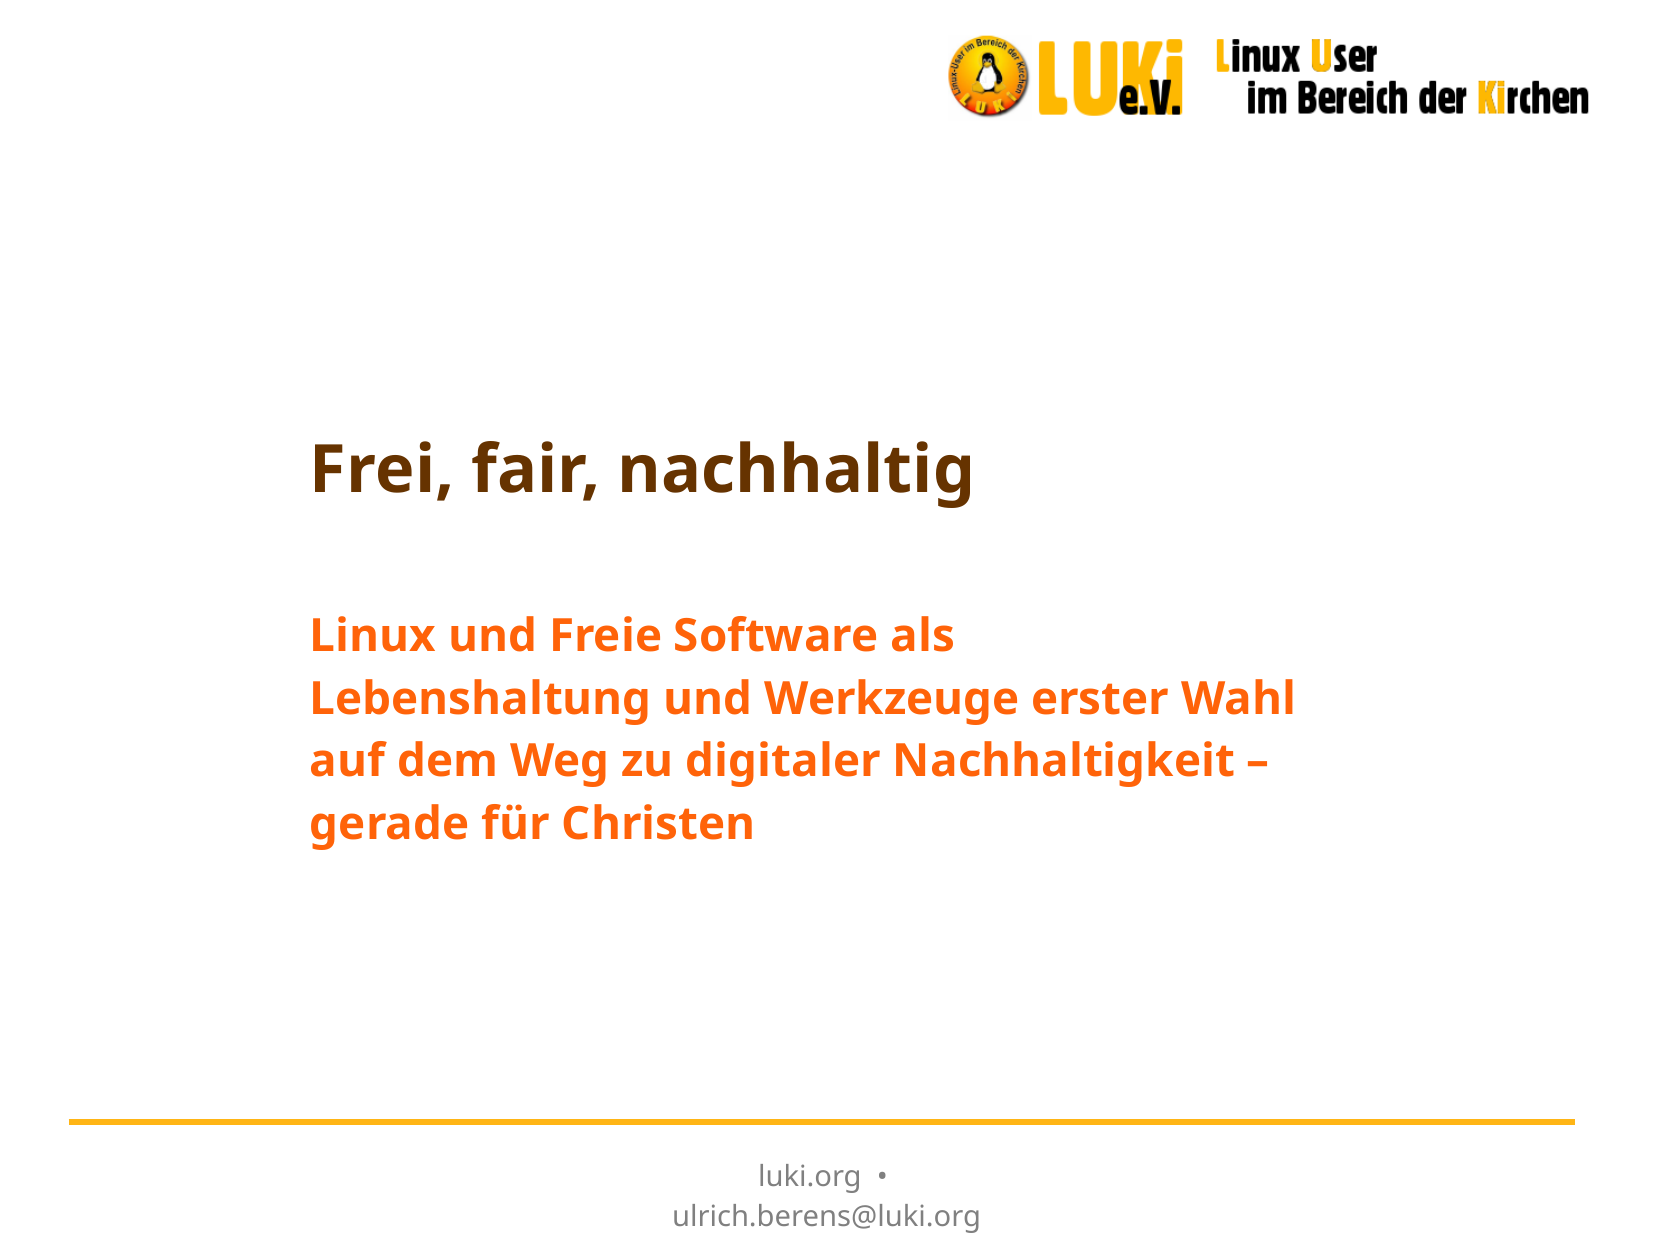

Frei, fair, nachhaltig
Linux und Freie Software als
Lebenshaltung und Werkzeuge erster Wahl
auf dem Weg zu digitaler Nachhaltigkeit – gerade für Christen
luki.org • ulrich.berens@luki.org